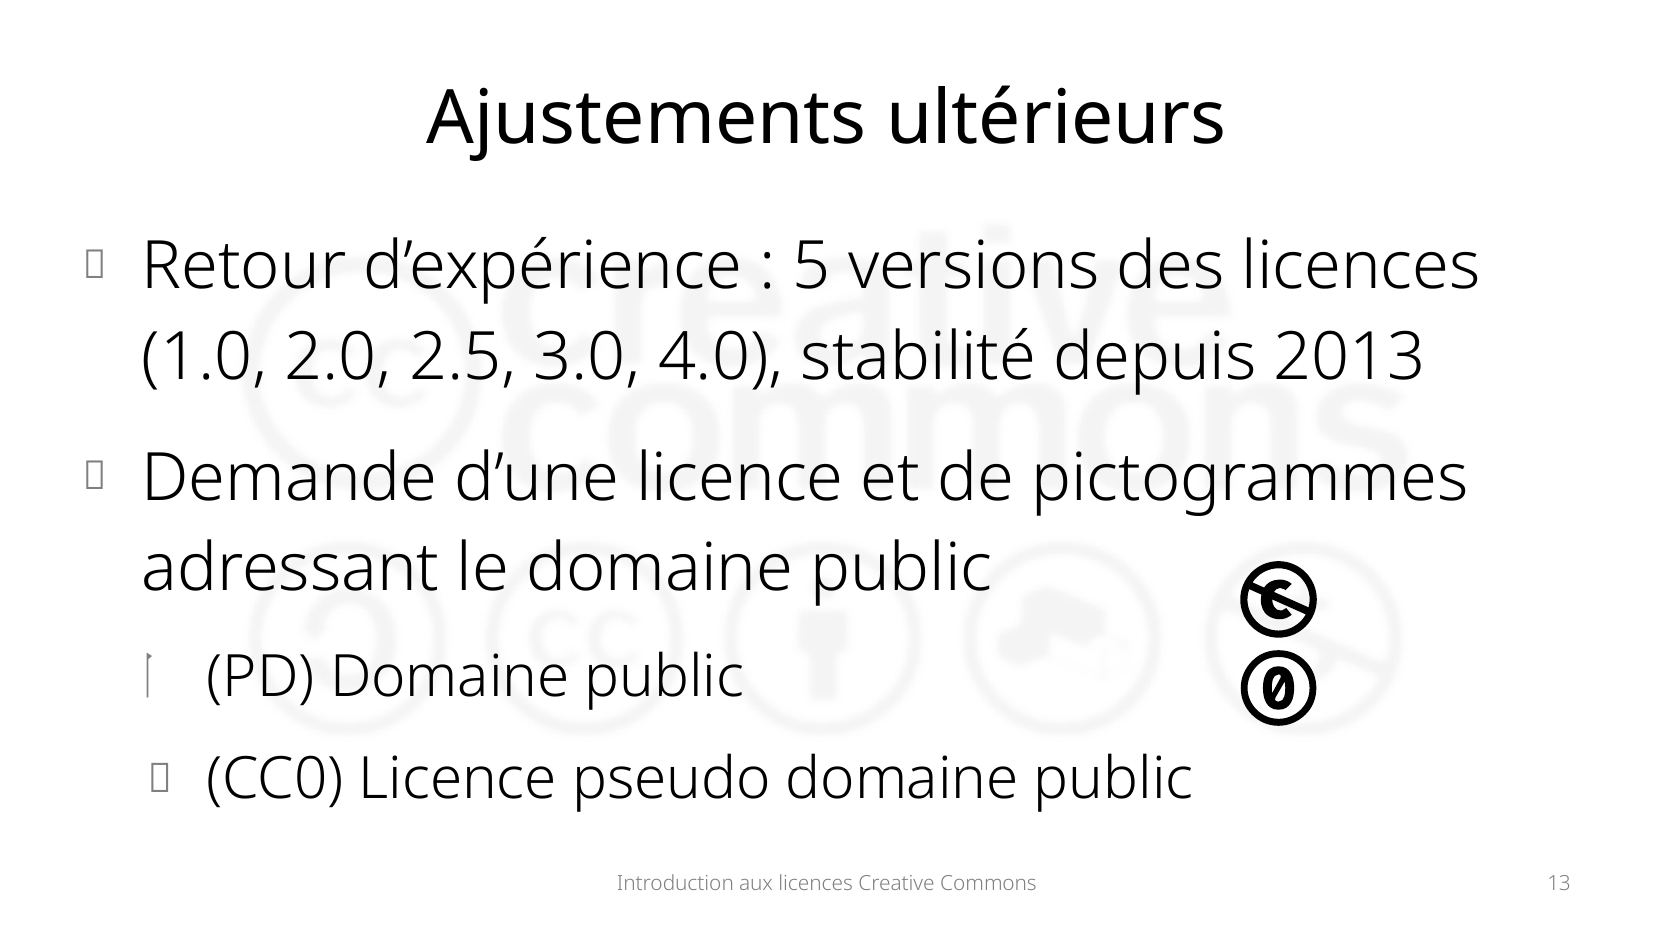

# Ajustements ultérieurs
Retour d’expérience : 5 versions des licences (1.0, 2.0, 2.5, 3.0, 4.0), stabilité depuis 2013
Demande d’une licence et de pictogrammes adressant le domaine public
(PD) Domaine public
(CC0) Licence pseudo domaine public
Introduction aux licences Creative Commons
13